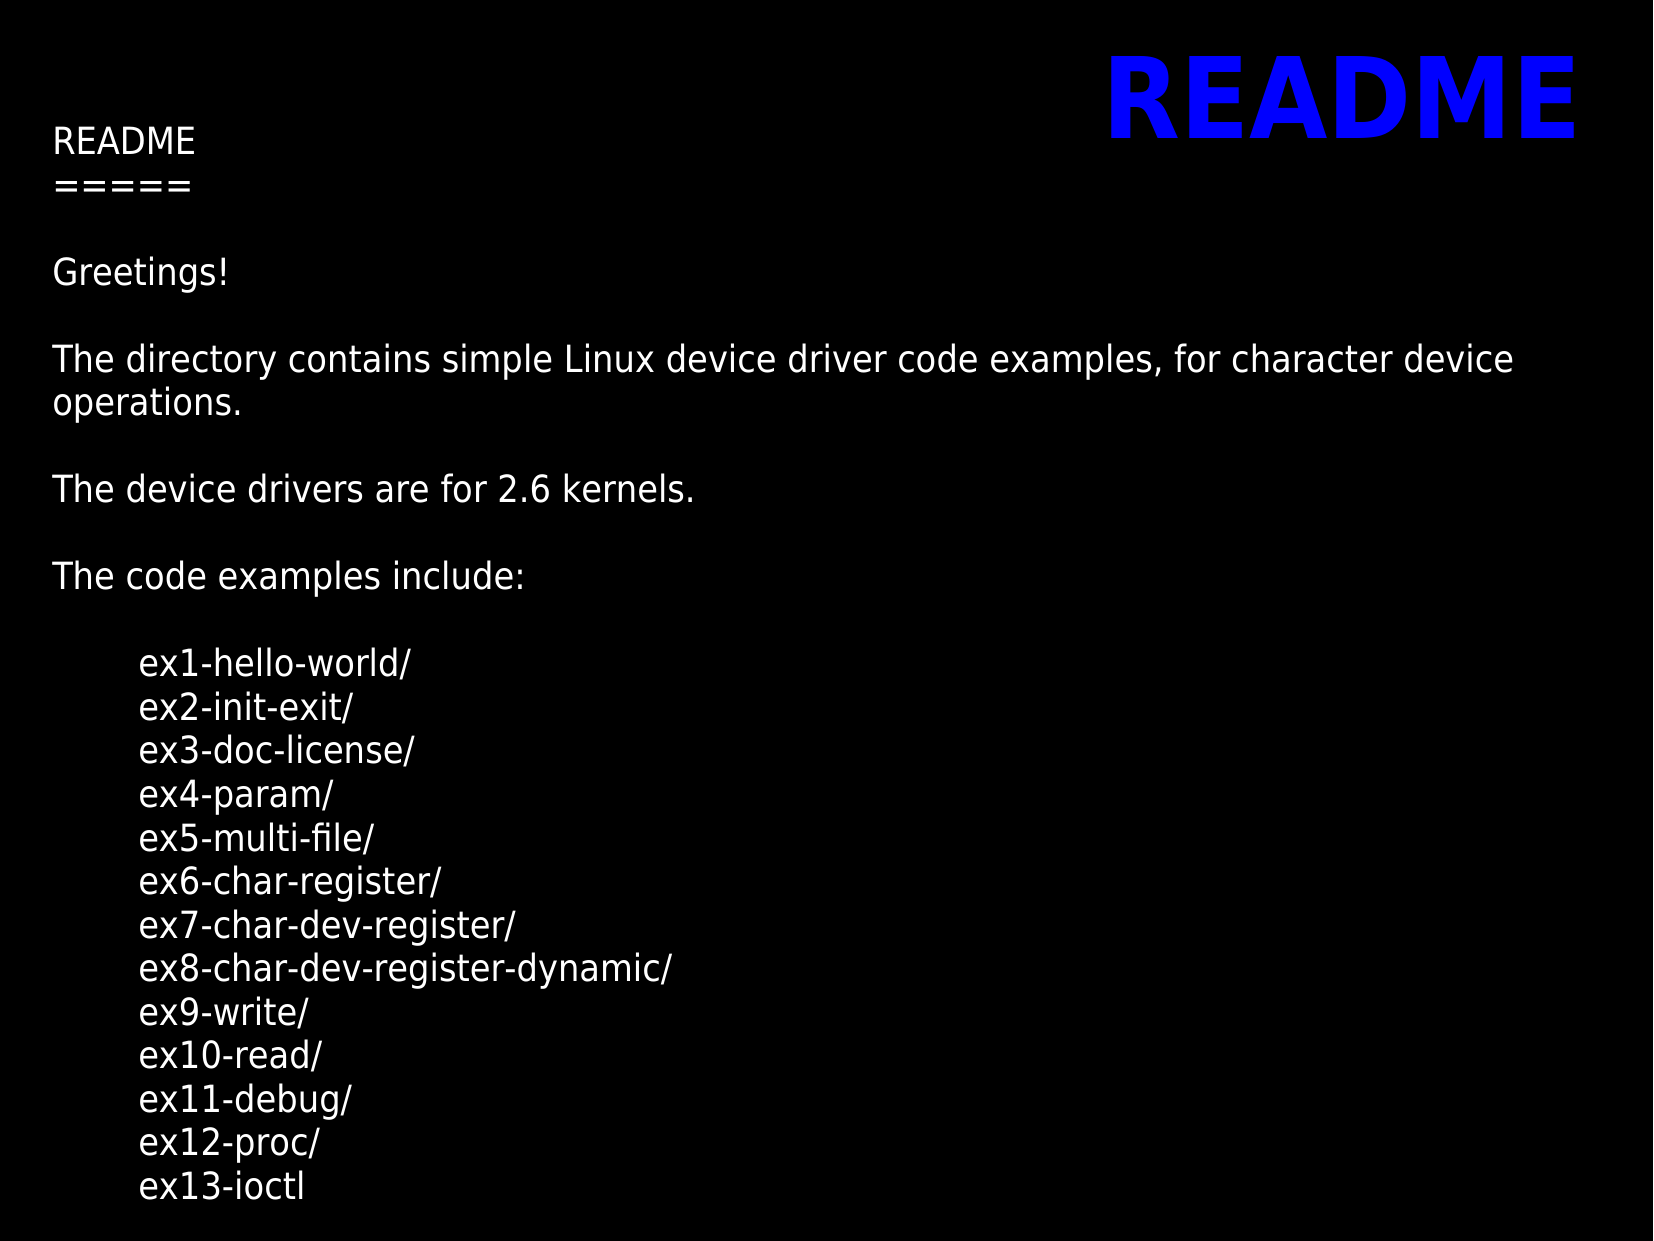

README
README
=====
Greetings!
The directory contains simple Linux device driver code examples, for character device operations.
The device drivers are for 2.6 kernels.
The code examples include:
 ex1-hello-world/
 ex2-init-exit/
 ex3-doc-license/
 ex4-param/
 ex5-multi-file/
 ex6-char-register/
 ex7-char-dev-register/
 ex8-char-dev-register-dynamic/
 ex9-write/
 ex10-read/
 ex11-debug/
 ex12-proc/
 ex13-ioctl